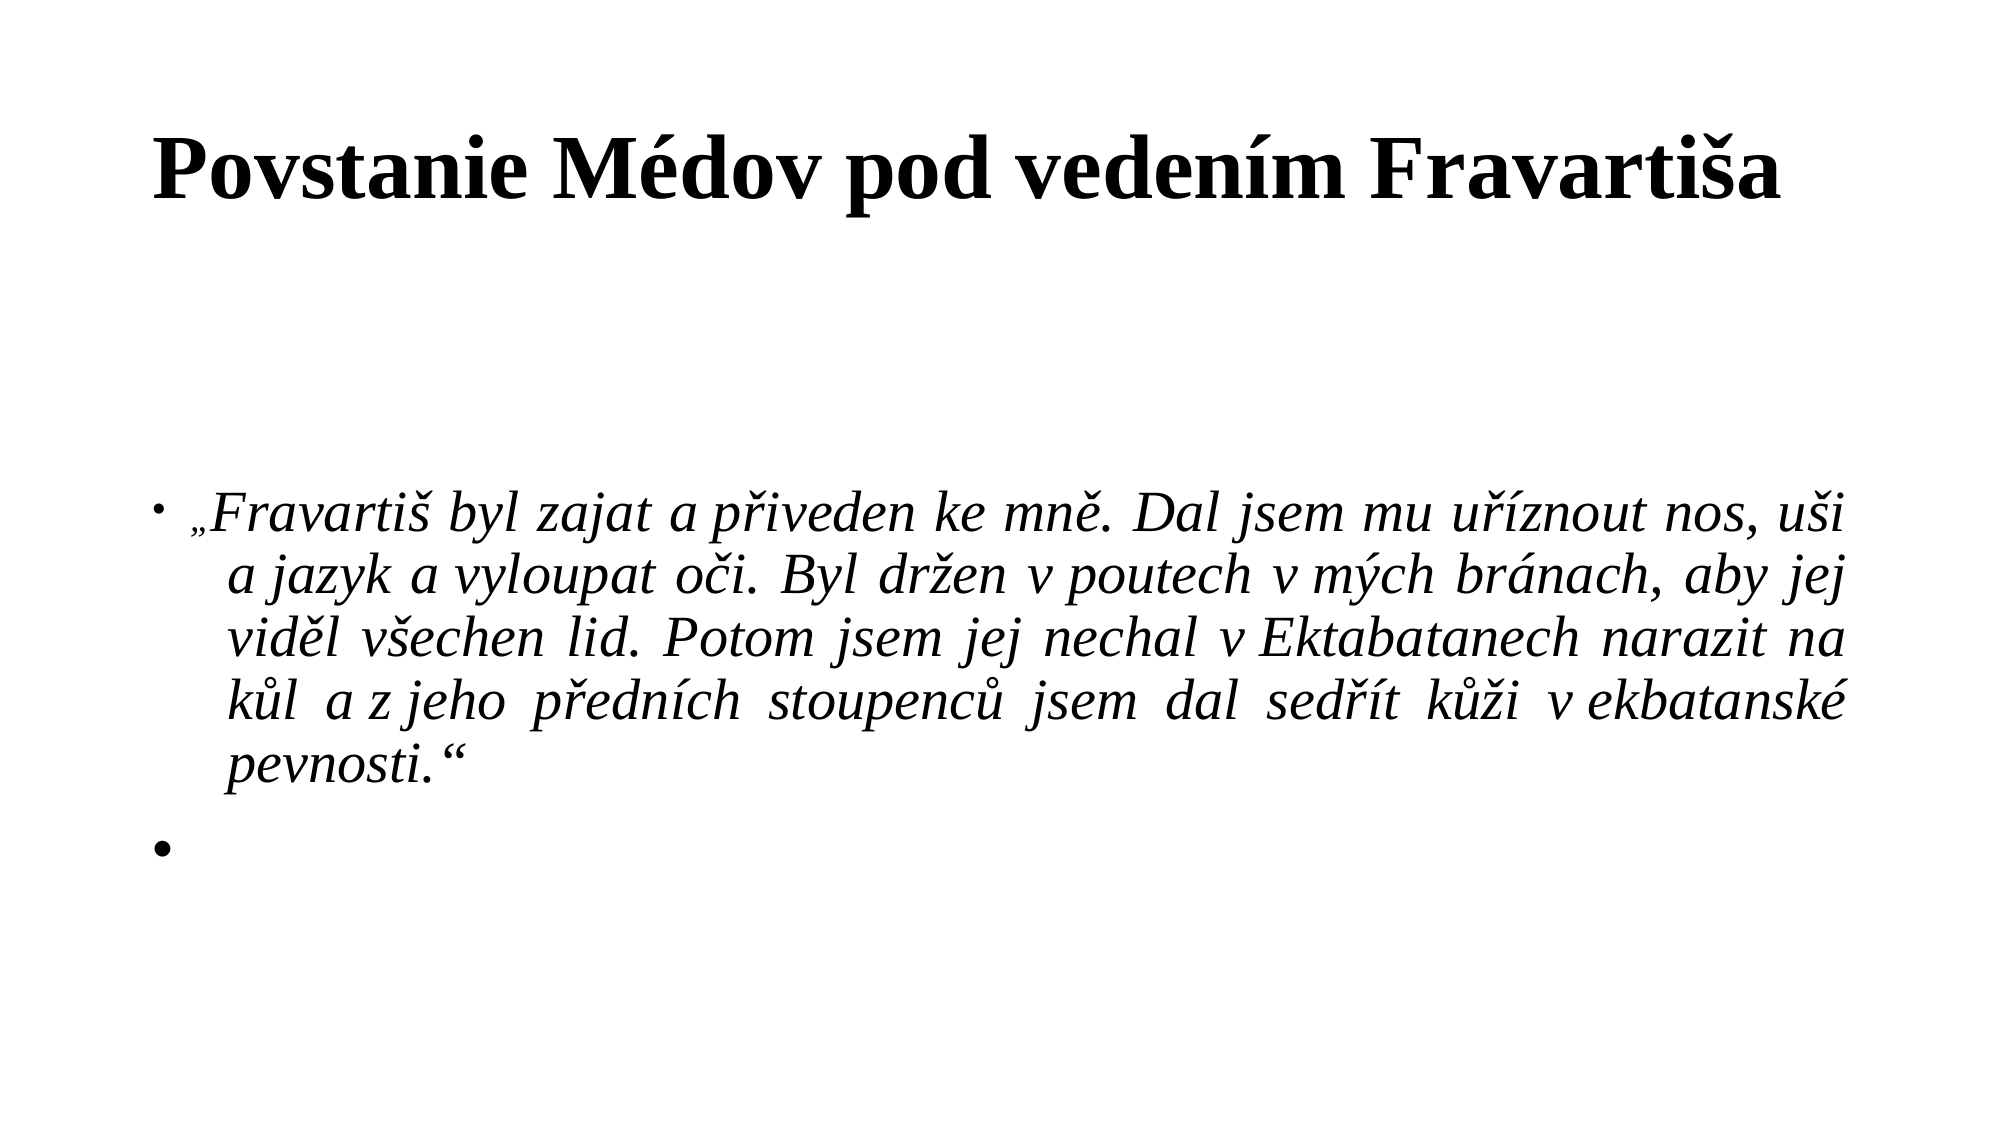

# Povstanie Médov pod vedením Fravartiša
„Fravartiš byl zajat a přiveden ke mně. Dal jsem mu uříznout nos, uši a jazyk a vyloupat oči. Byl držen v poutech v mých bránach, aby jej viděl všechen lid. Potom jsem jej nechal v Ektabatanech narazit na kůl a z jeho předních stoupenců jsem dal sedřít kůži v ekbatanské pevnosti.“